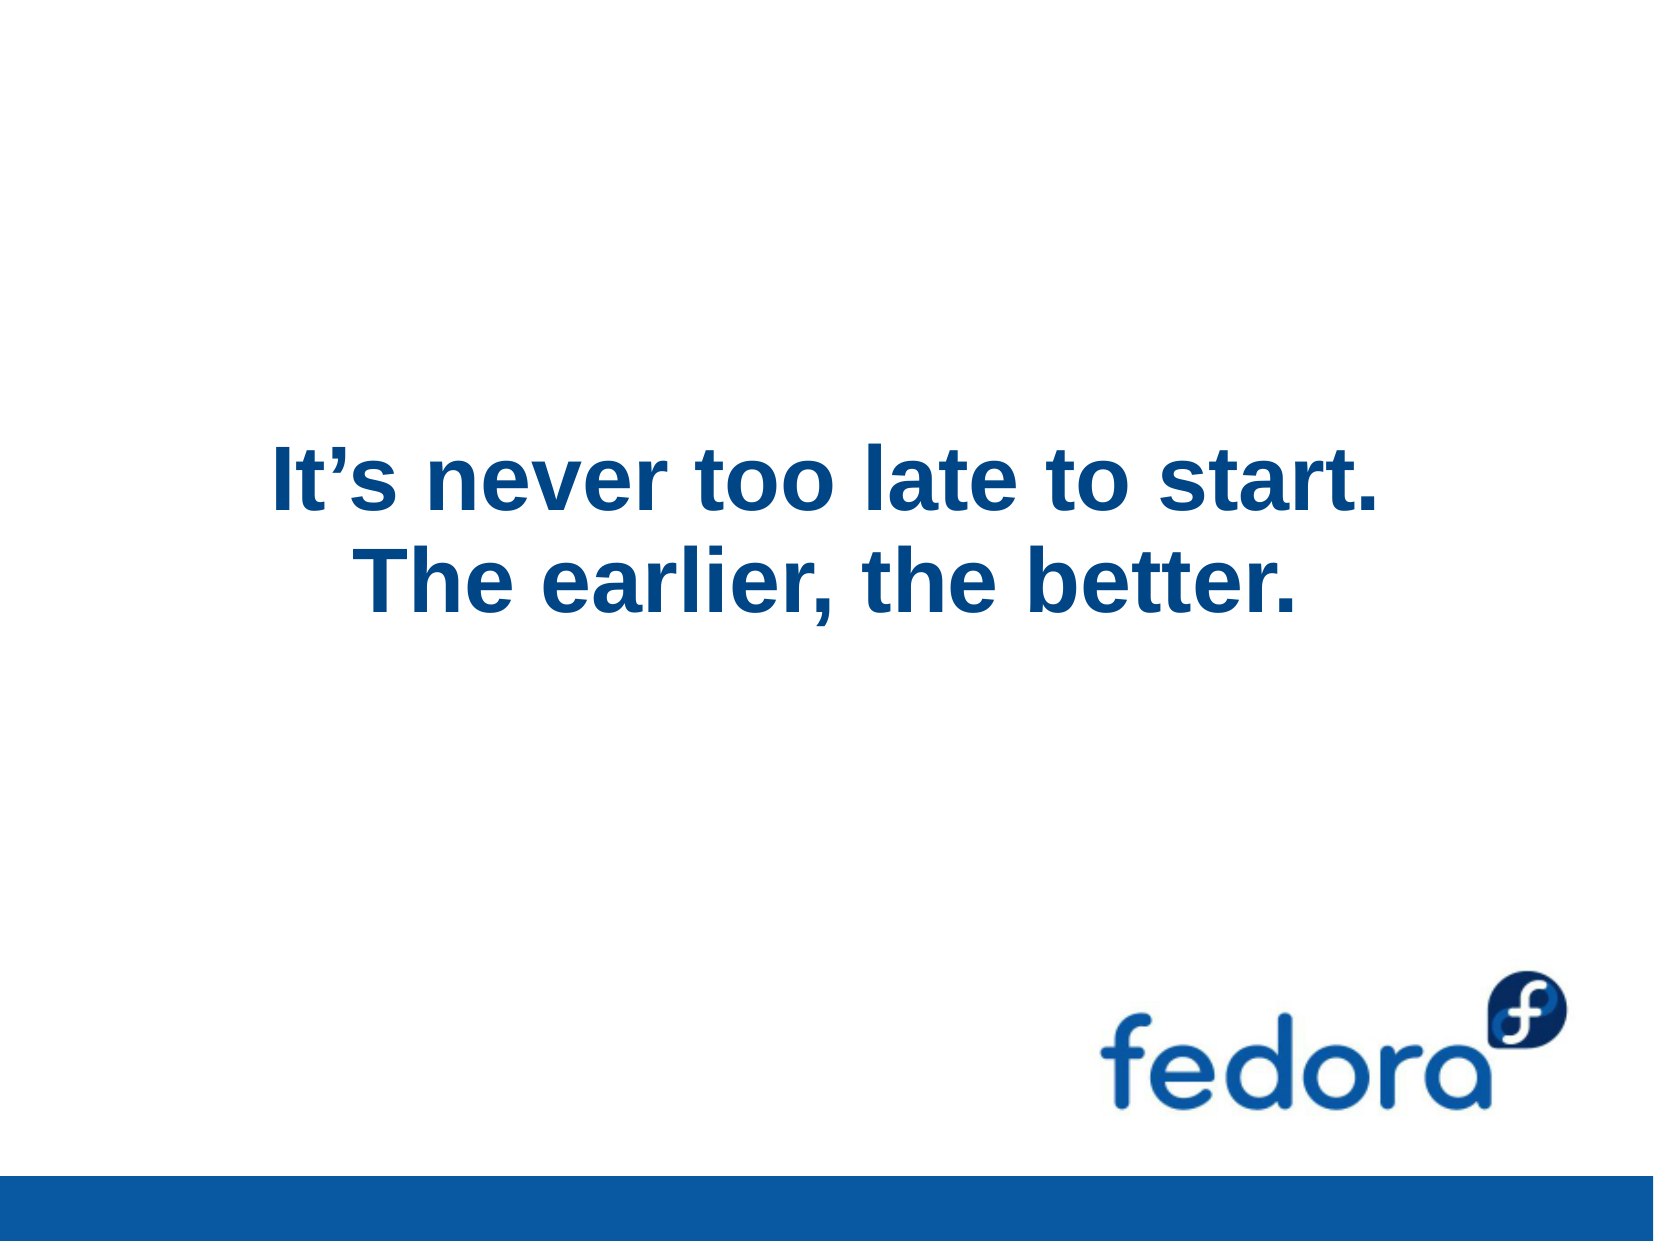

# It’s never too late to start. The earlier, the better.